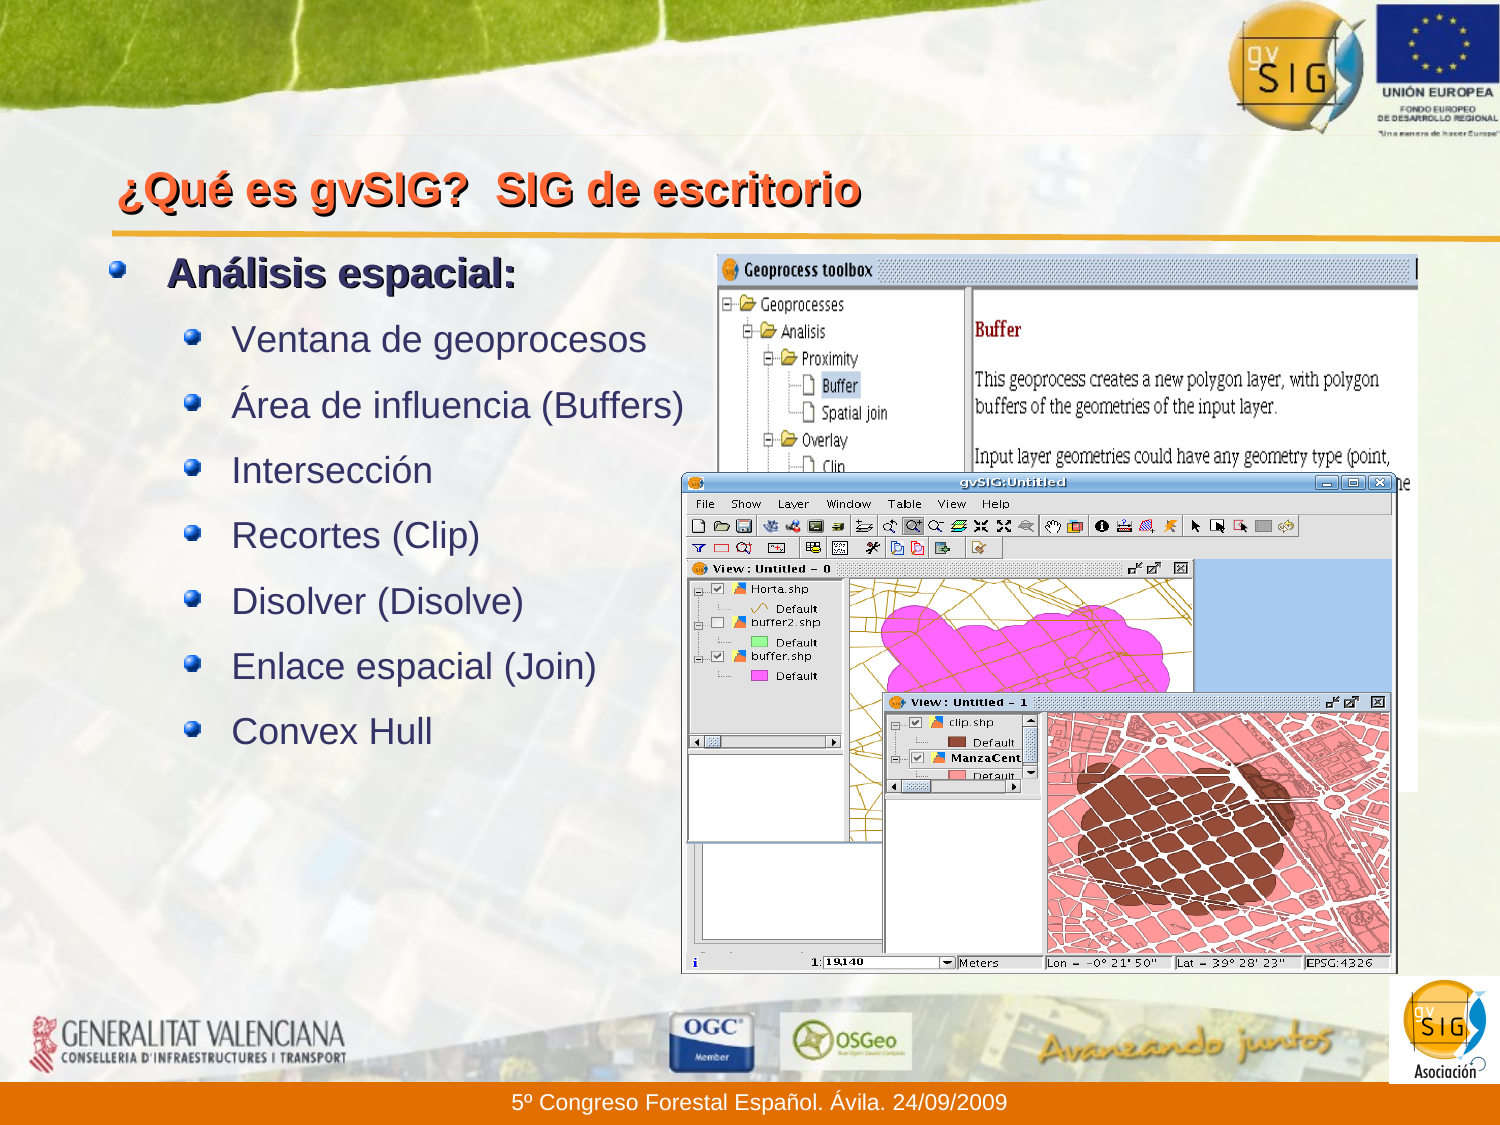

¿Qué es gvSIG? SIG de escritorio
Análisis espacial:
Ventana de geoprocesos
Área de influencia (Buffers)
Intersección
Recortes (Clip)
Disolver (Disolve)
Enlace espacial (Join)
Convex Hull